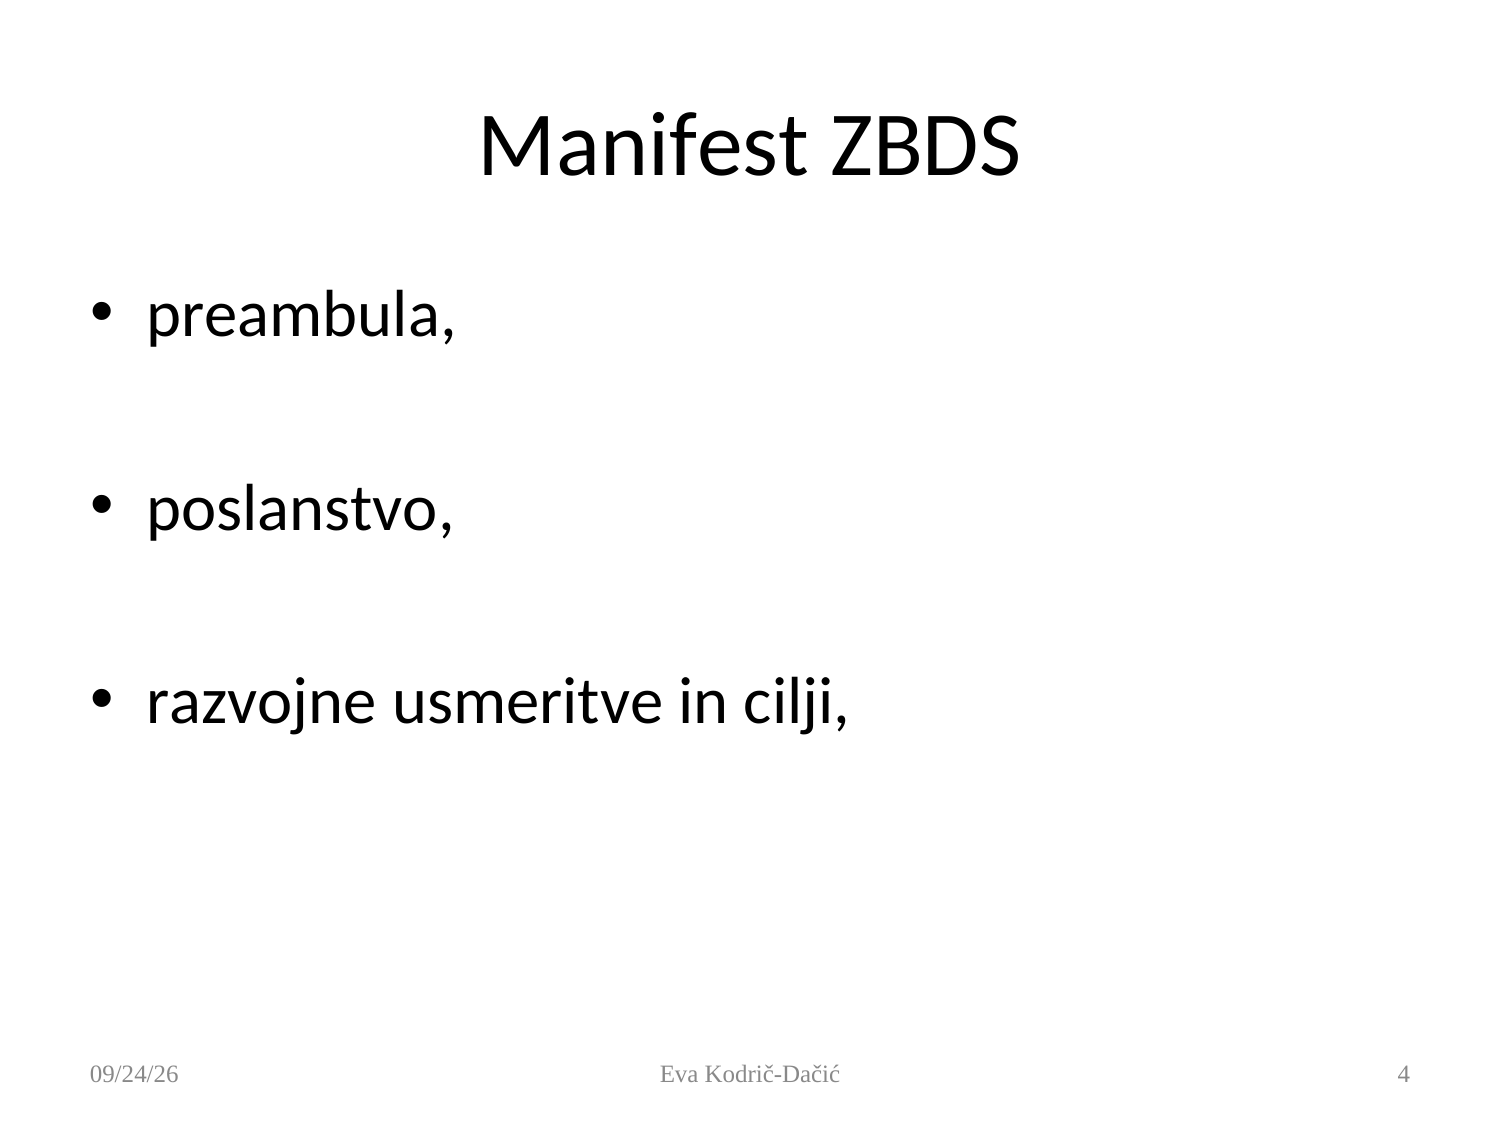

# Manifest ZBDS
preambula,
poslanstvo,
razvojne usmeritve in cilji,
Eva Kodrič-Dačić